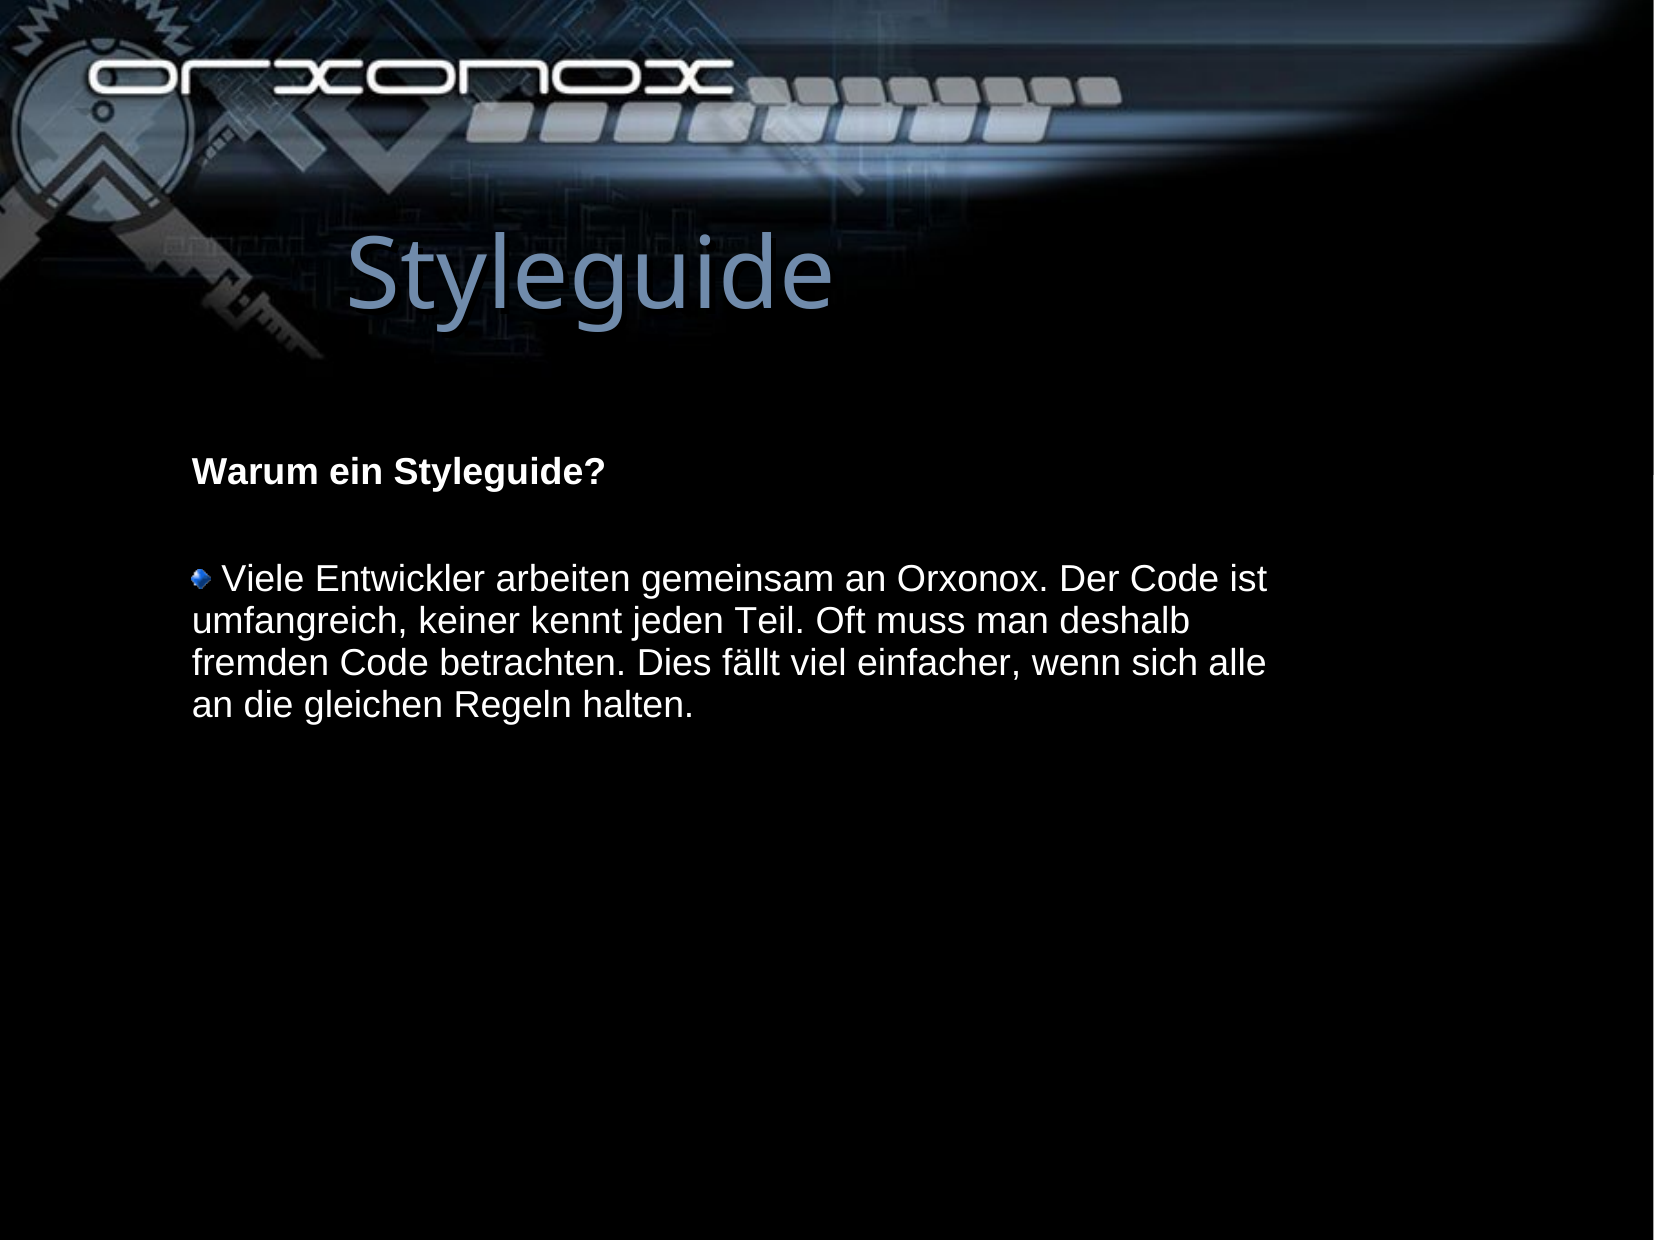

Styleguide
Warum ein Styleguide?
 Viele Entwickler arbeiten gemeinsam an Orxonox. Der Code ist umfangreich, keiner kennt jeden Teil. Oft muss man deshalb fremden Code betrachten. Dies fällt viel einfacher, wenn sich alle an die gleichen Regeln halten.